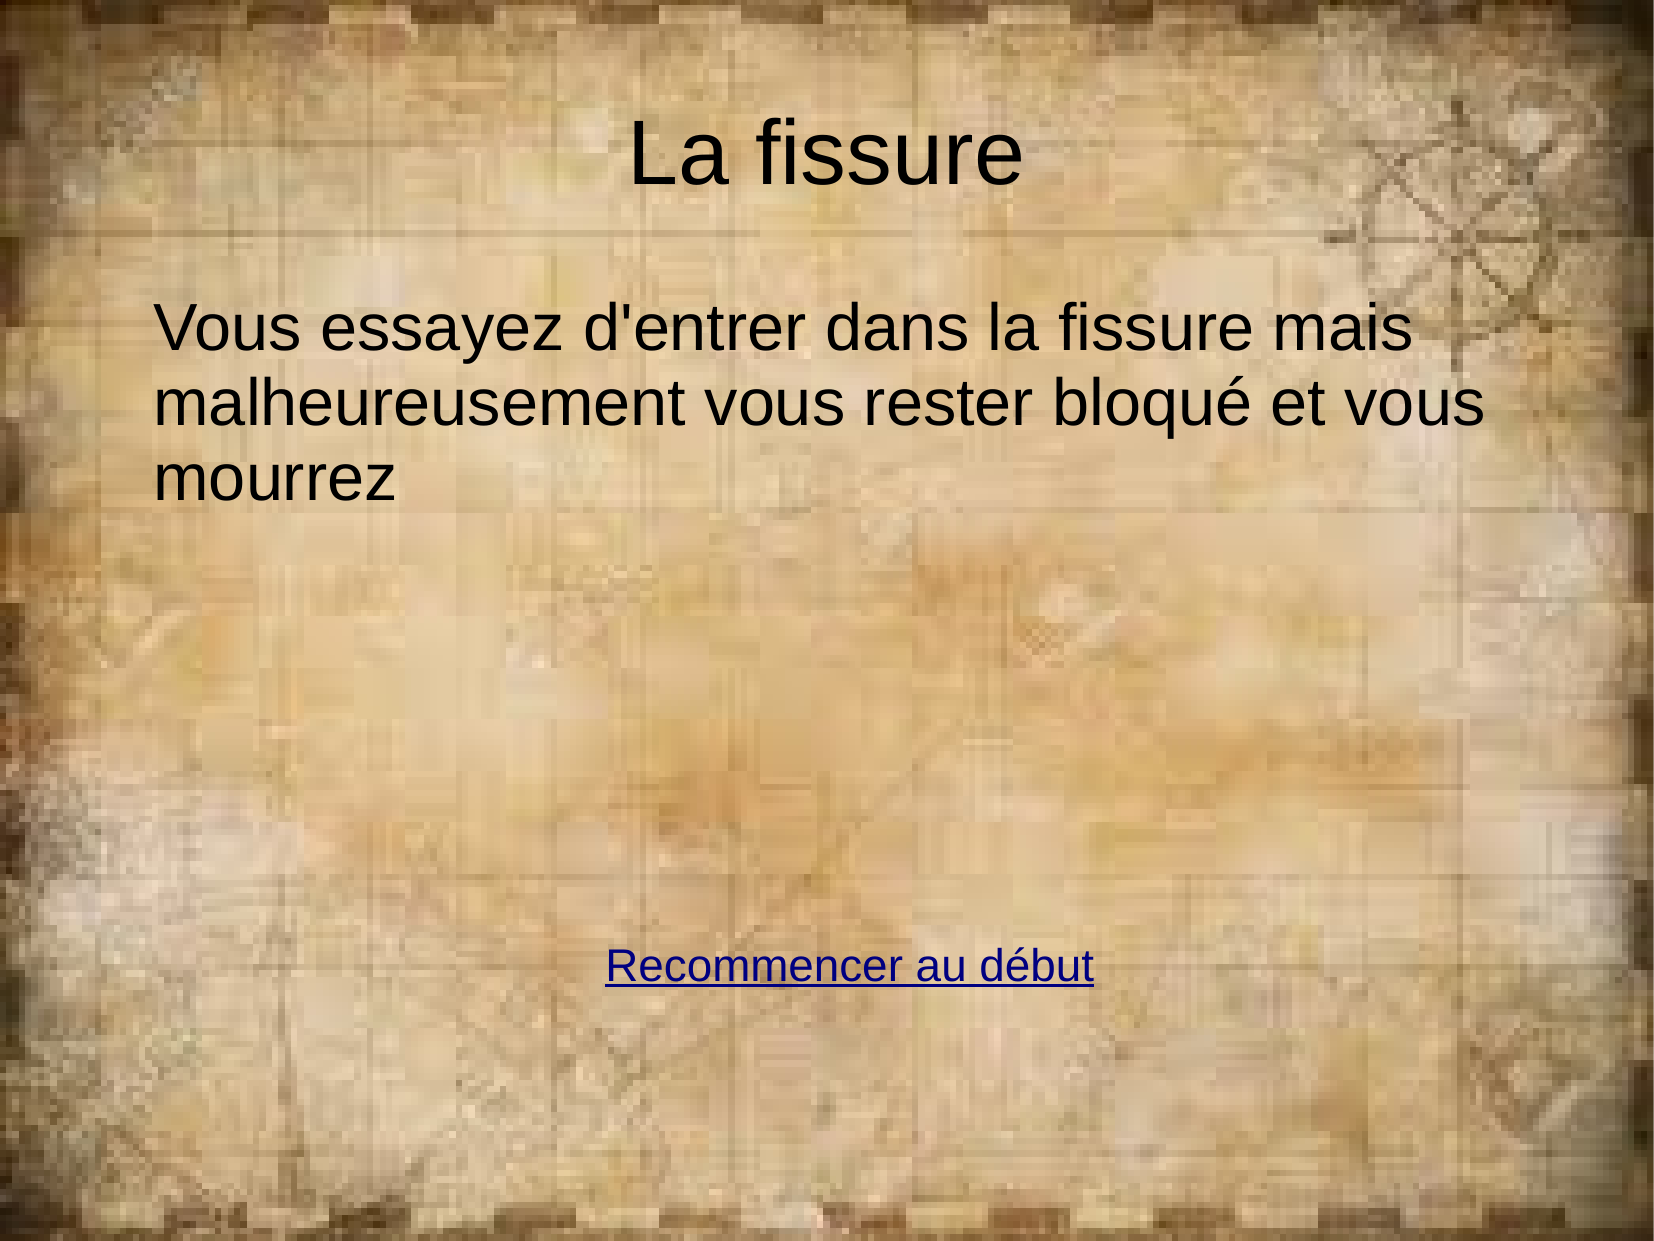

# La fissure
Vous essayez d'entrer dans la fissure mais malheureusement vous rester bloqué et vous mourrez
Recommencer au début